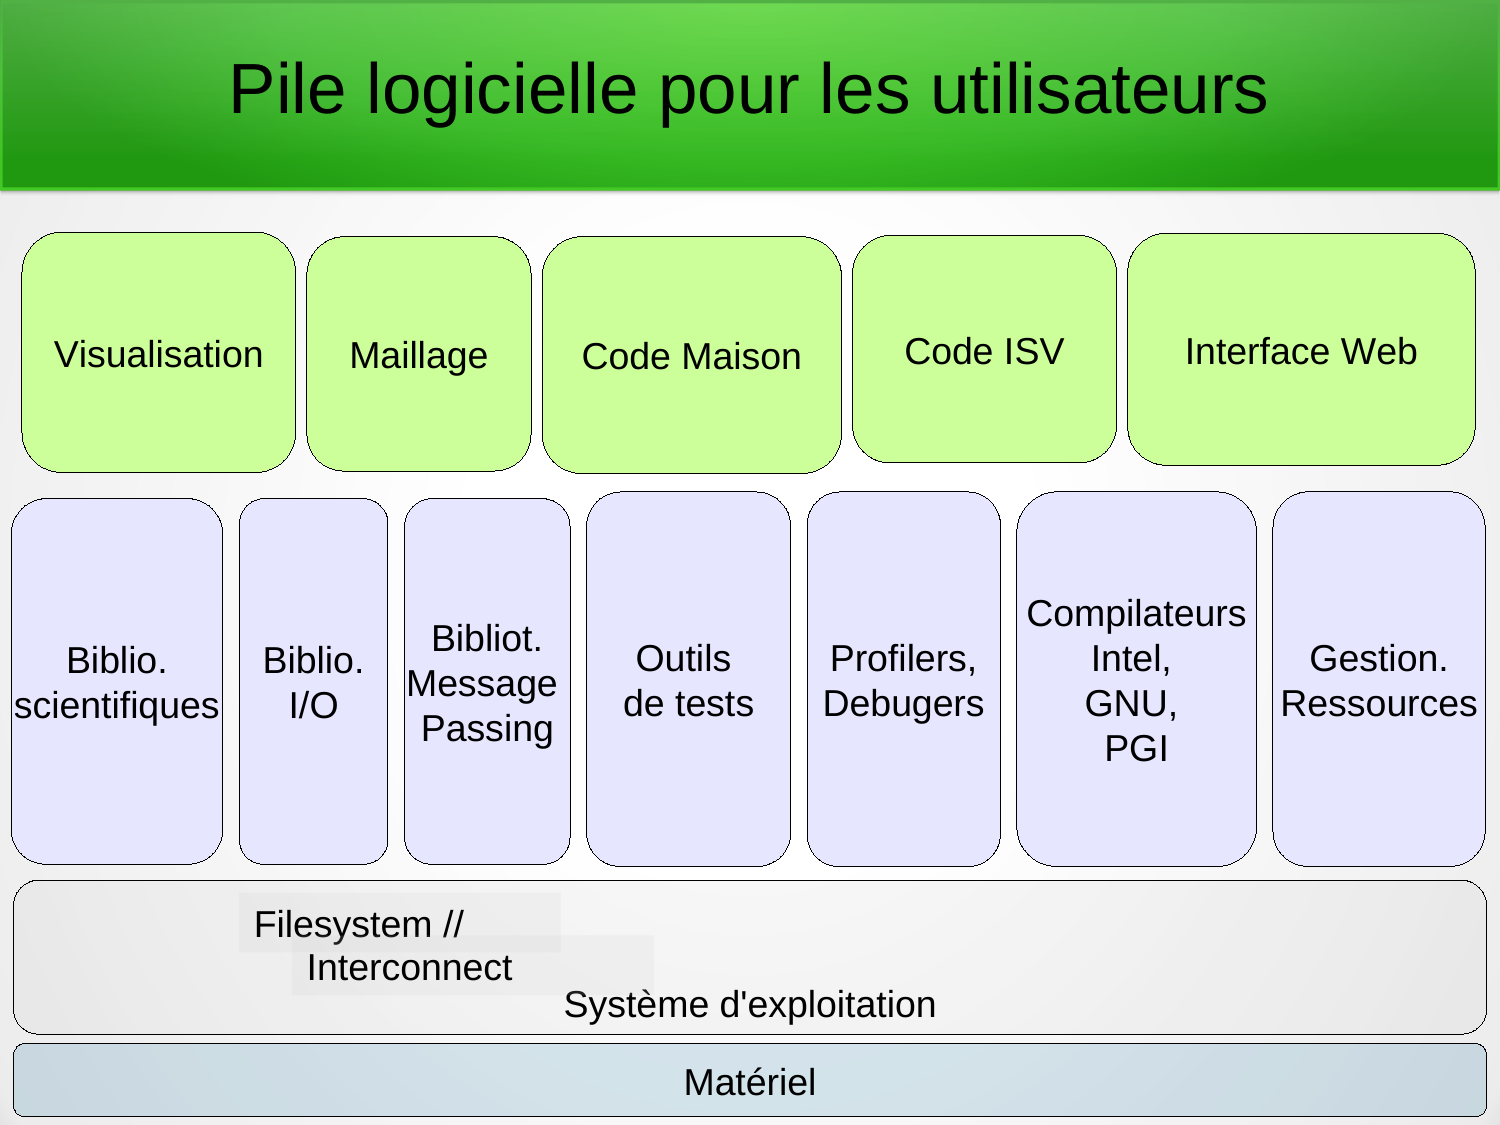

# Pile logicielle pour les utilisateurs
Visualisation
Interface Web
Code ISV
Maillage
Code Maison
Gestion.
Ressources
Compilateurs
Intel,
GNU,
PGI
Outils
de tests
Profilers,
Debugers
Biblio.
scientifiques
Biblio.
I/O
Bibliot.
Message
Passing
Système d'exploitation
Filesystem //
Interconnect
Matériel